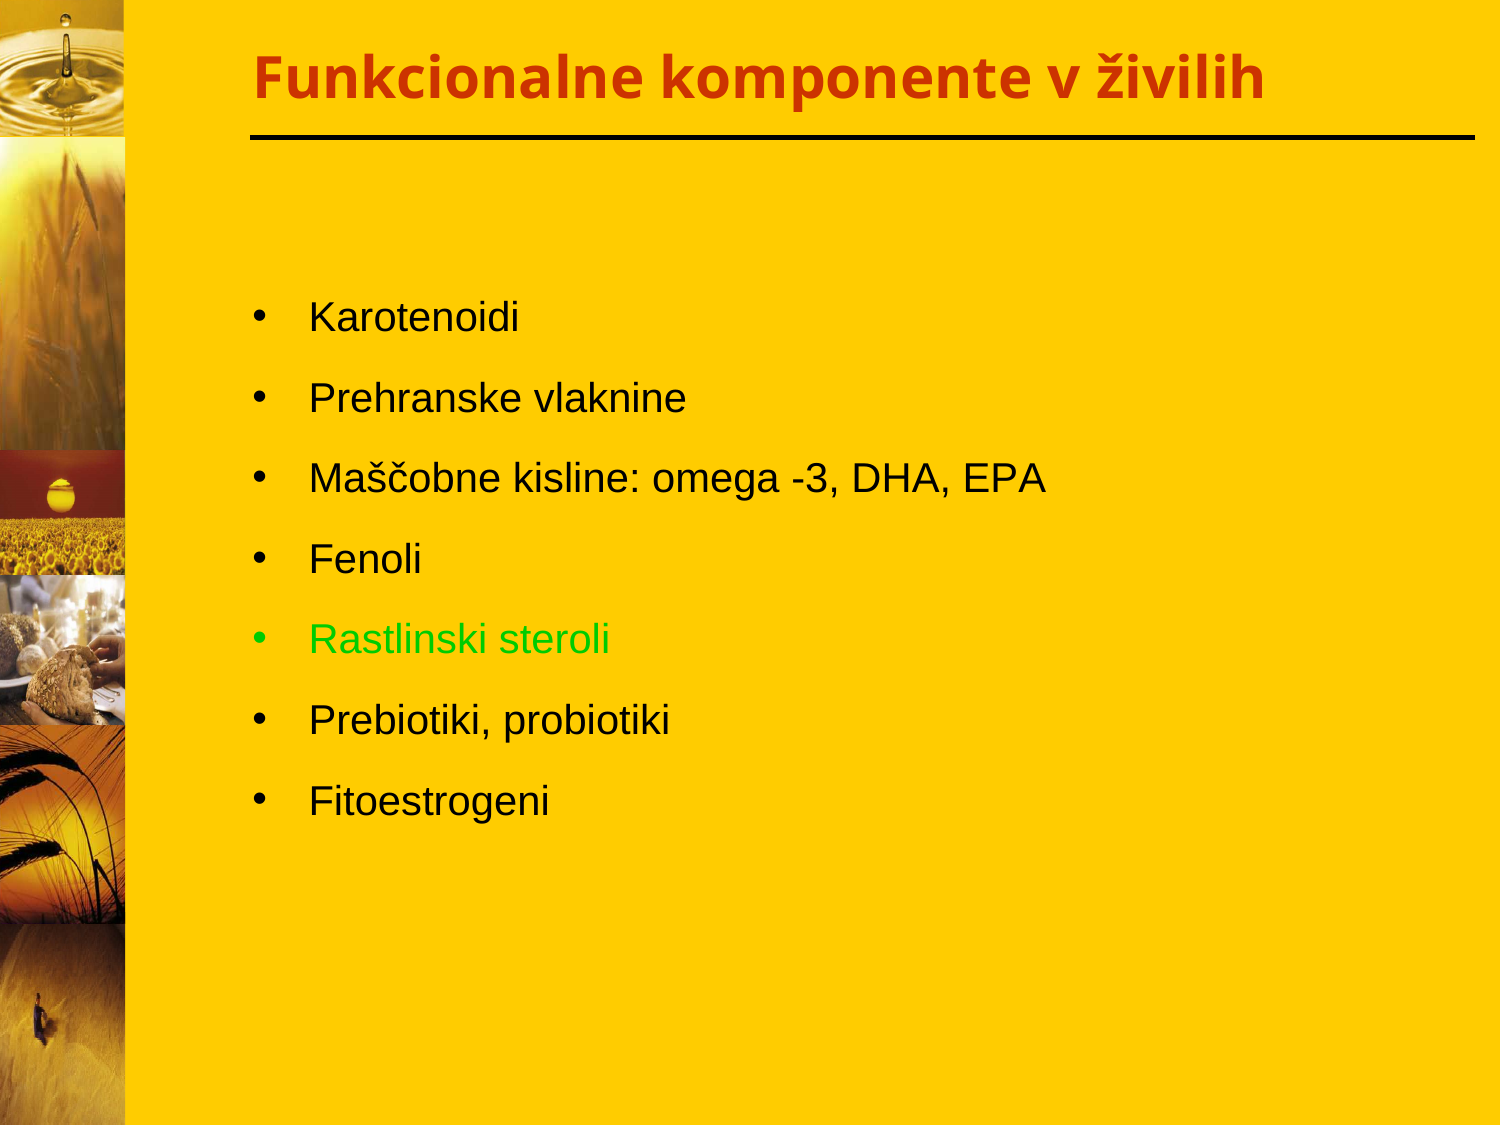

# Funkcionalne komponente v živilih
Karotenoidi
Prehranske vlaknine
Maščobne kisline: omega -3, DHA, EPA
Fenoli
Rastlinski steroli
Prebiotiki, probiotiki
Fitoestrogeni